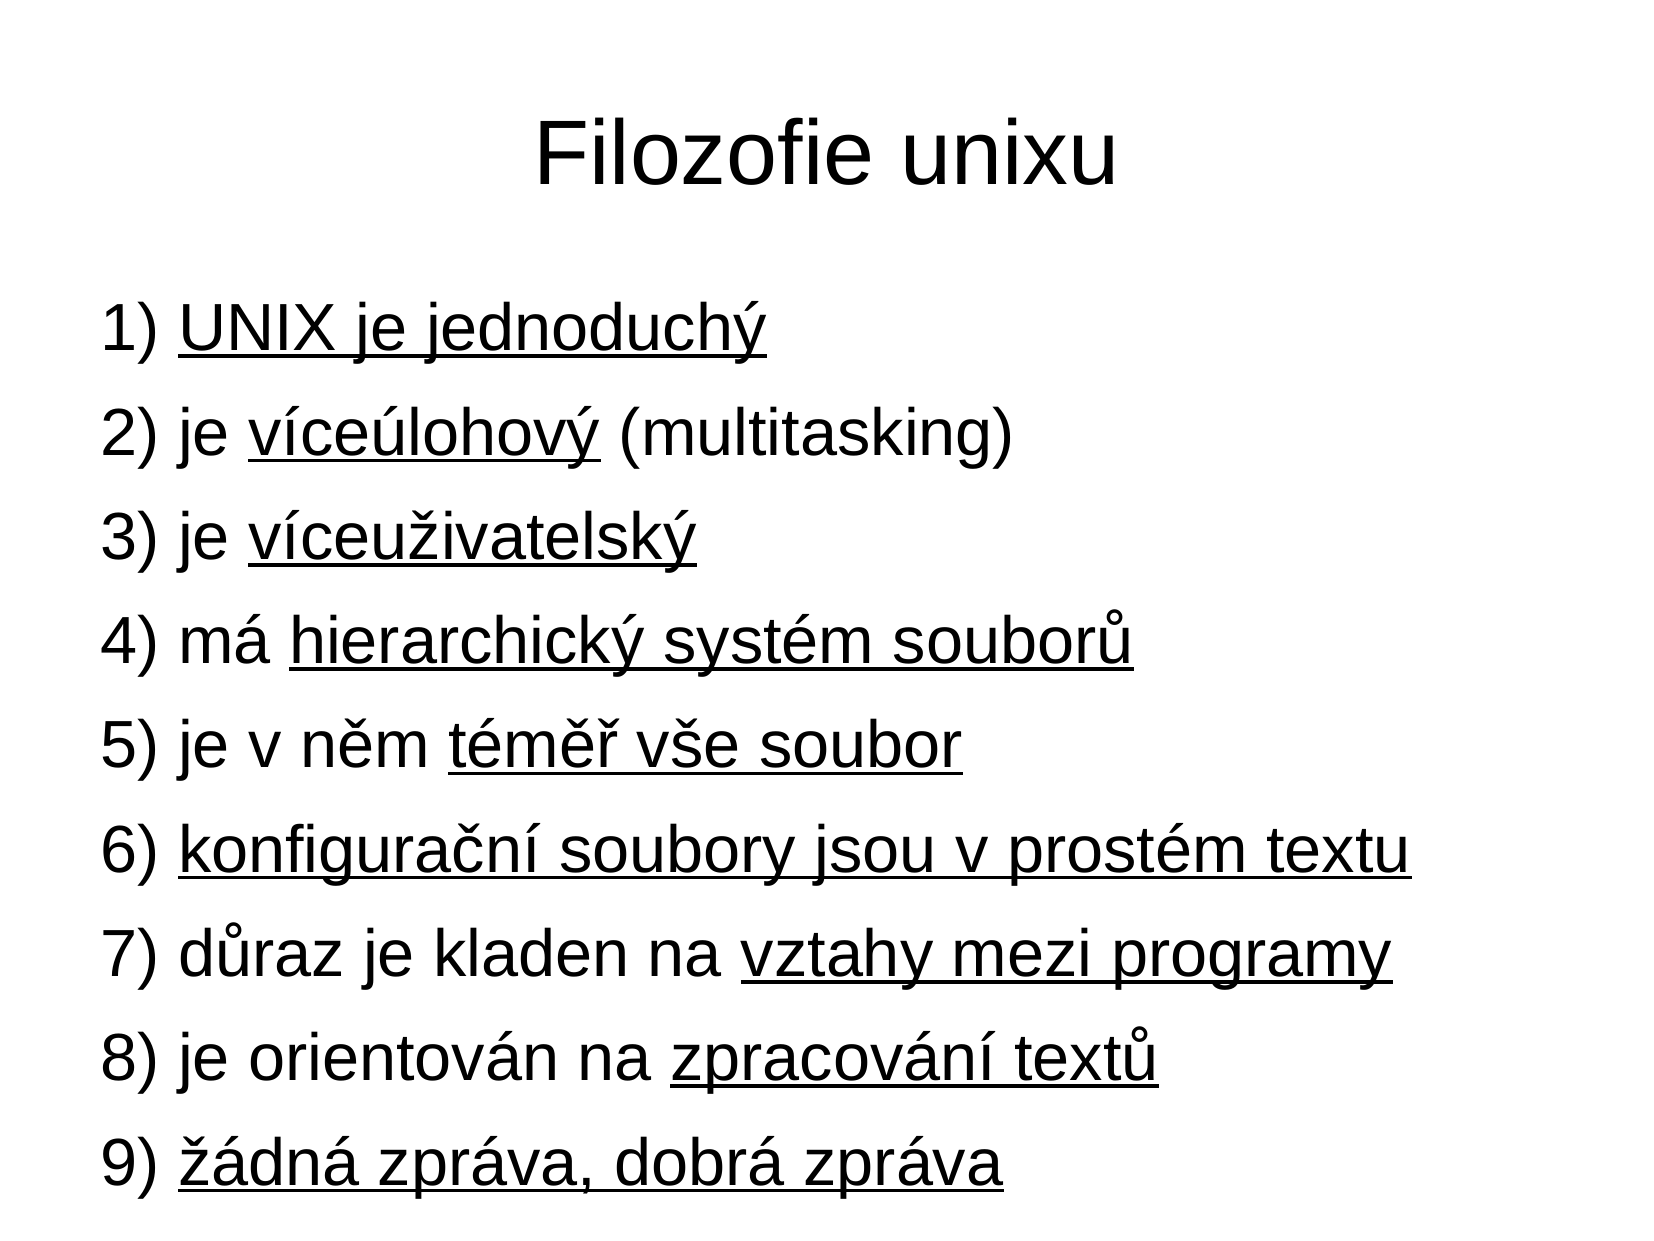

# Filozofie unixu
 UNIX je jednoduchý
 je víceúlohový (multitasking)
 je víceuživatelský
 má hierarchický systém souborů
 je v něm téměř vše soubor
 konfigurační soubory jsou v prostém textu
 důraz je kladen na vztahy mezi programy
 je orientován na zpracování textů
 žádná zpráva, dobrá zpráva